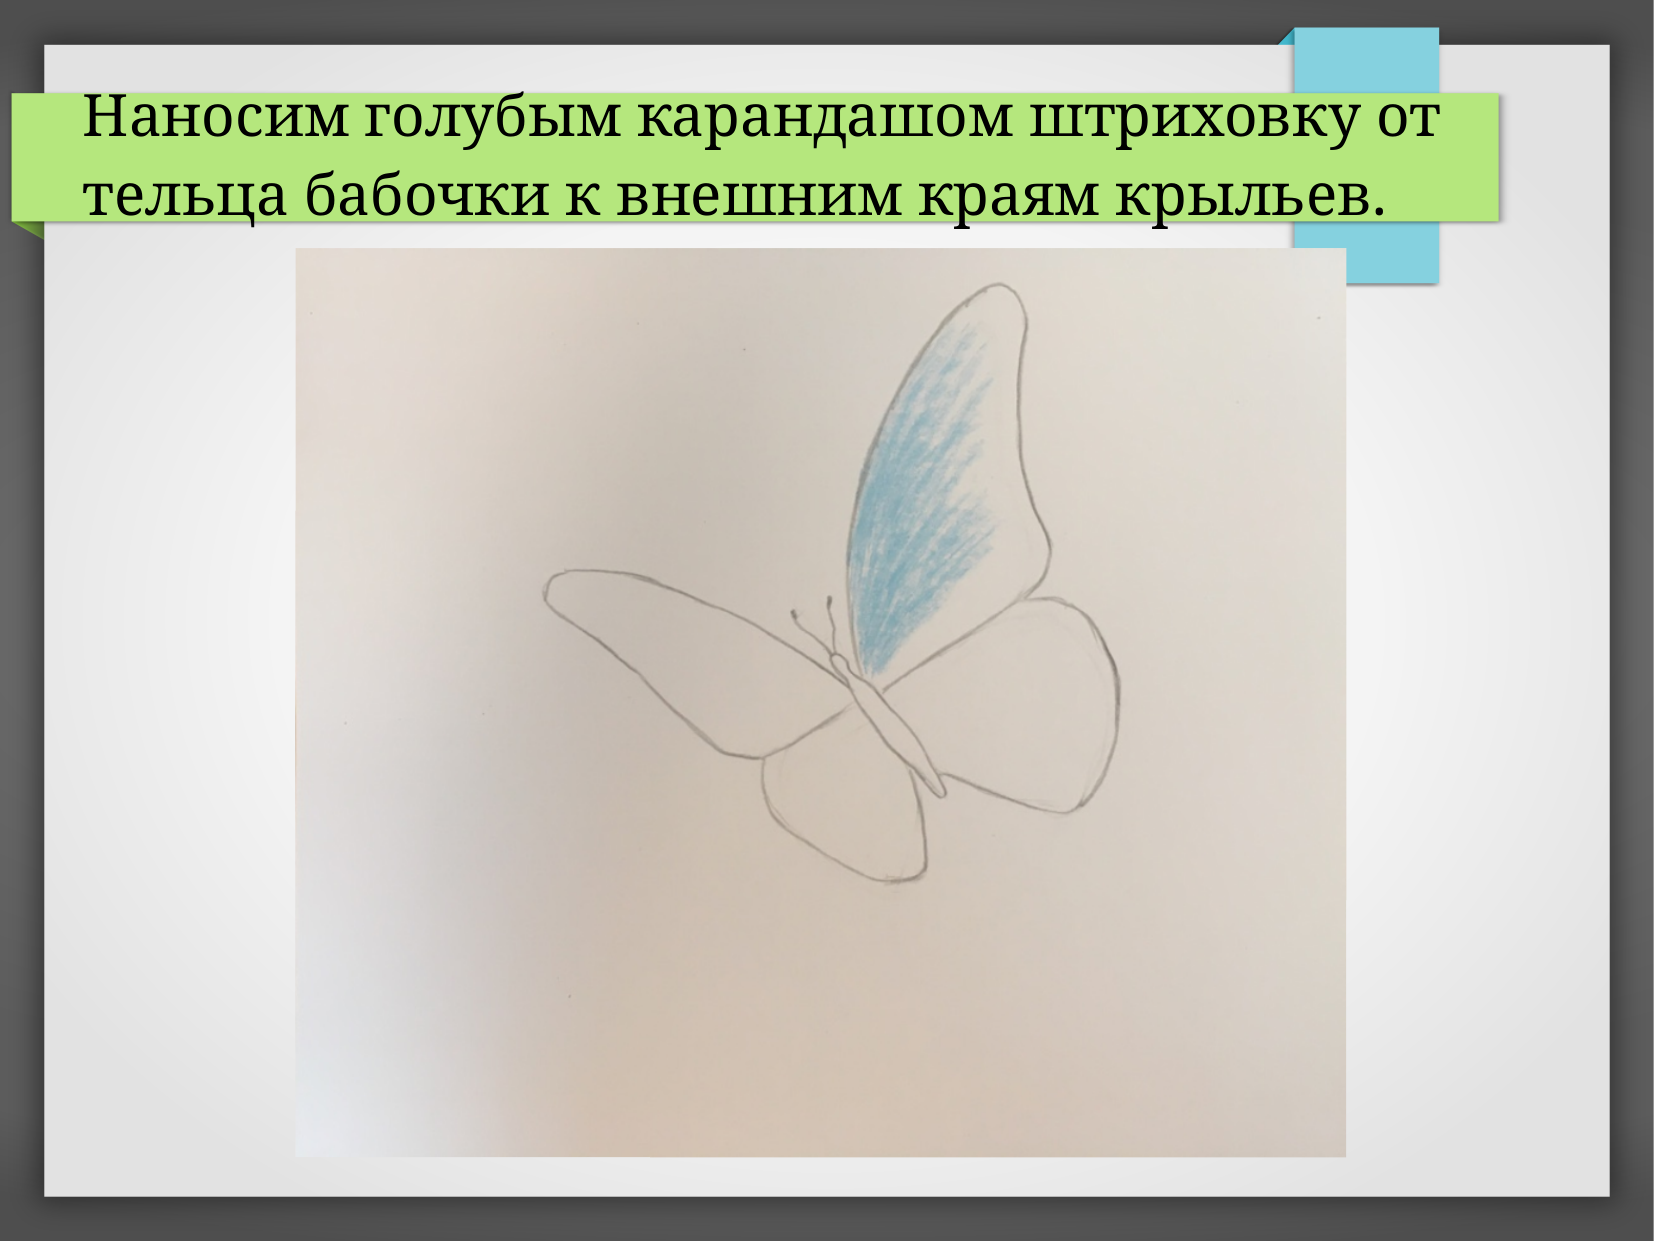

# Наносим голубым карандашом штриховку от тельца бабочки к внешним краям крыльев.